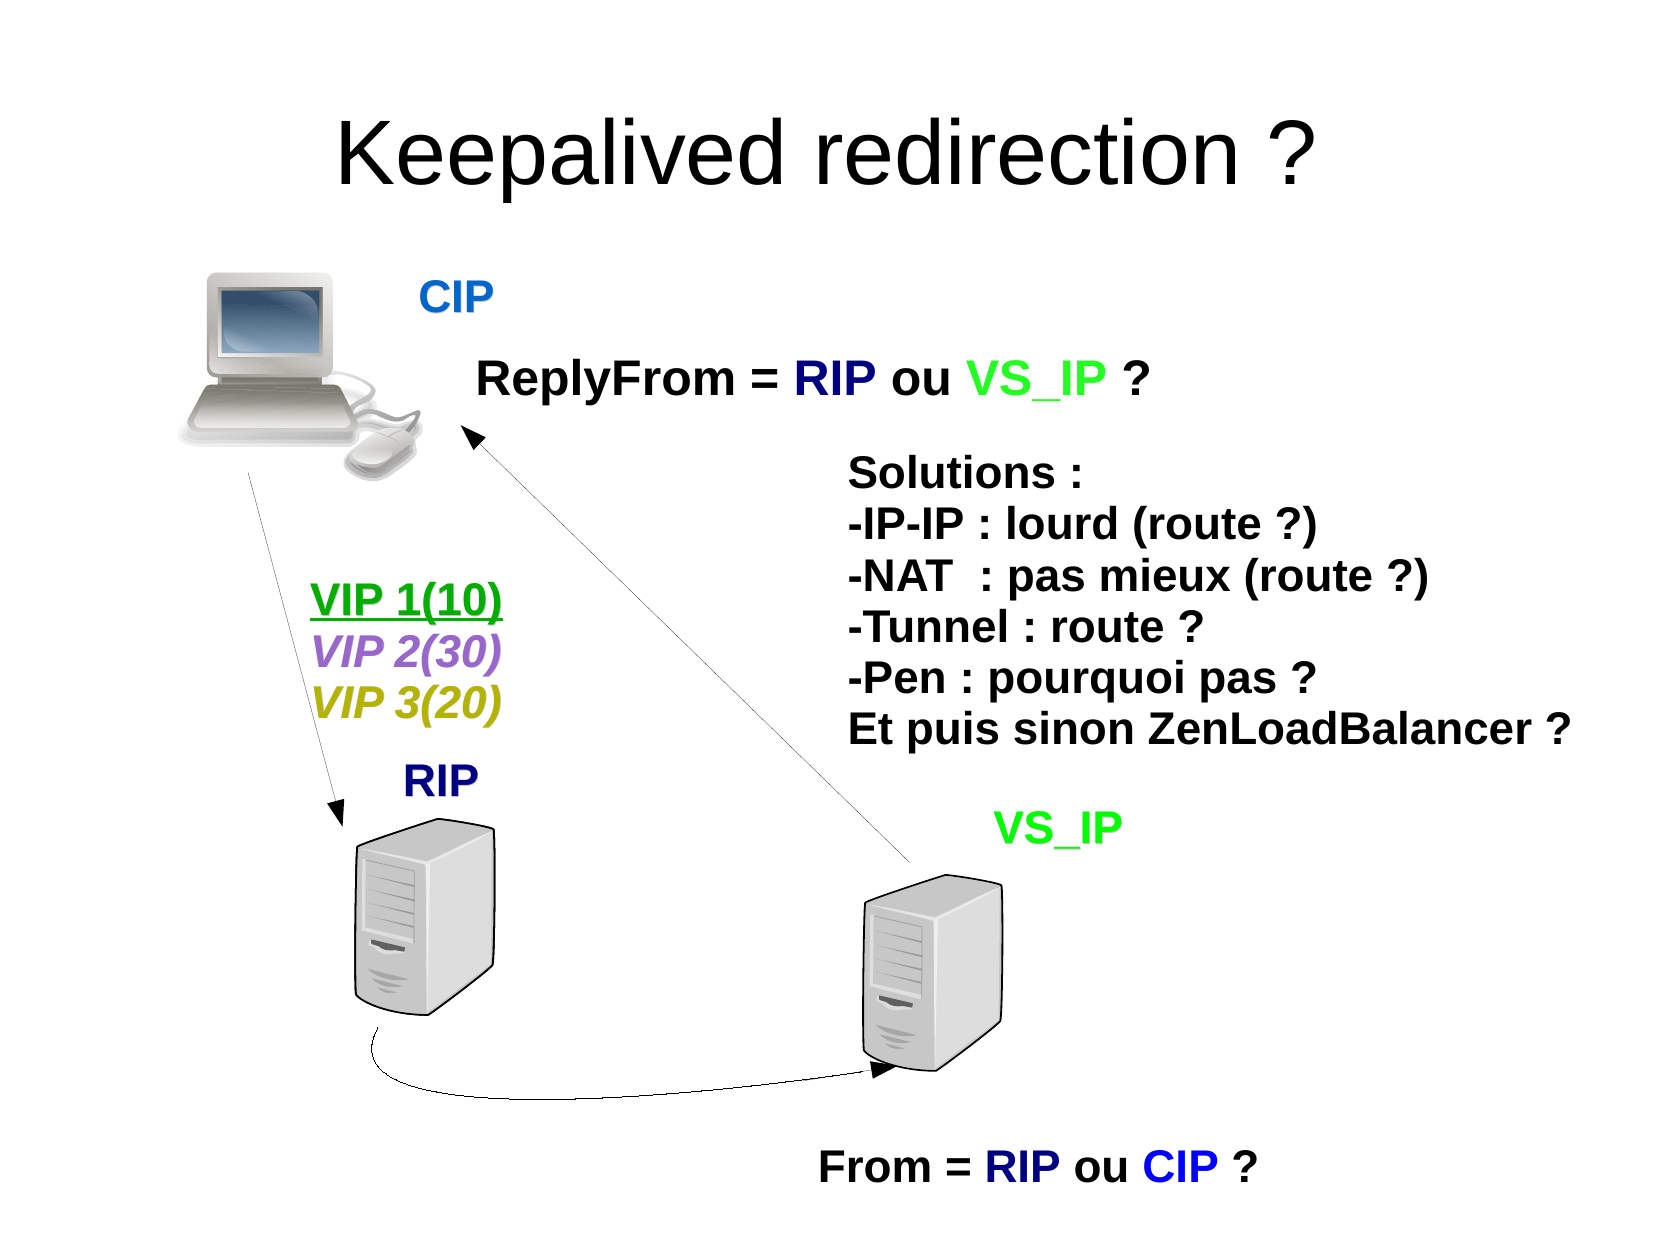

# Keepalived redirection ?
CIP
ReplyFrom = RIP ou VS_IP ?
Solutions :
-IP-IP : lourd (route ?)
-NAT  : pas mieux (route ?)
-Tunnel : route ?
-Pen : pourquoi pas ?
Et puis sinon ZenLoadBalancer ?
VIP 1(10)
VIP 2(30)
VIP 3(20)
RIP
VS_IP
From = RIP ou CIP ?